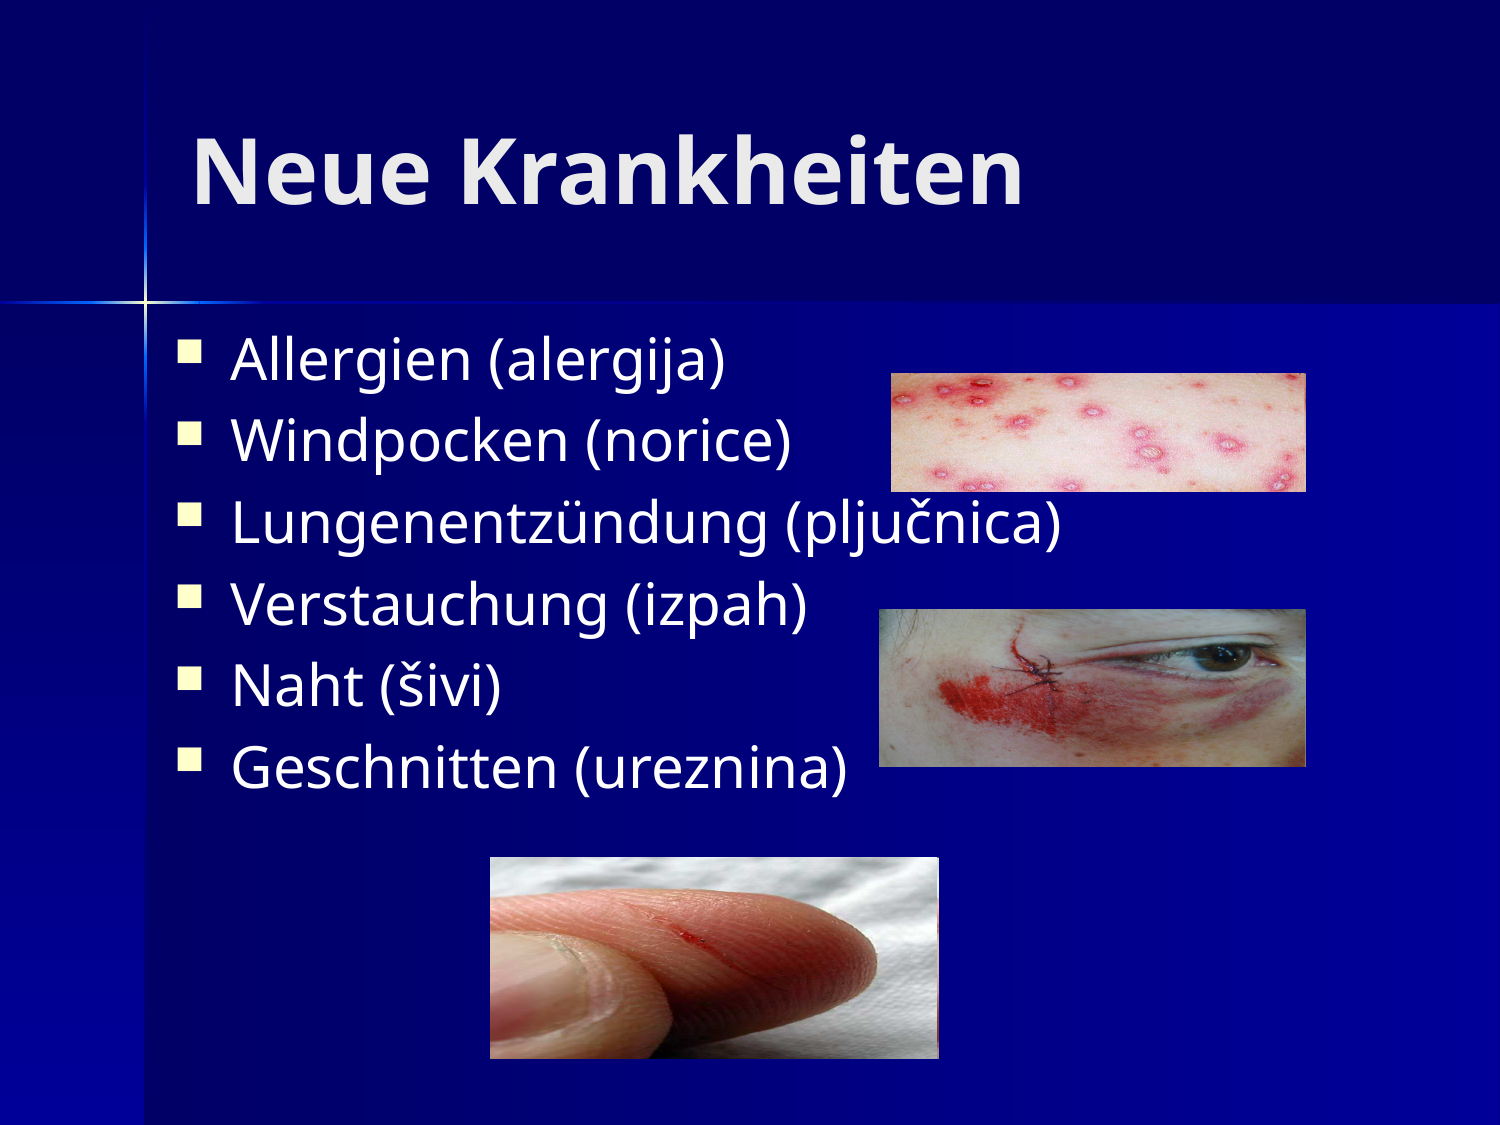

# Neue Krankheiten
Allergien (alergija)
Windpocken (norice)
Lungenentzündung (pljučnica)
Verstauchung (izpah)
Naht (šivi)
Geschnitten (ureznina)